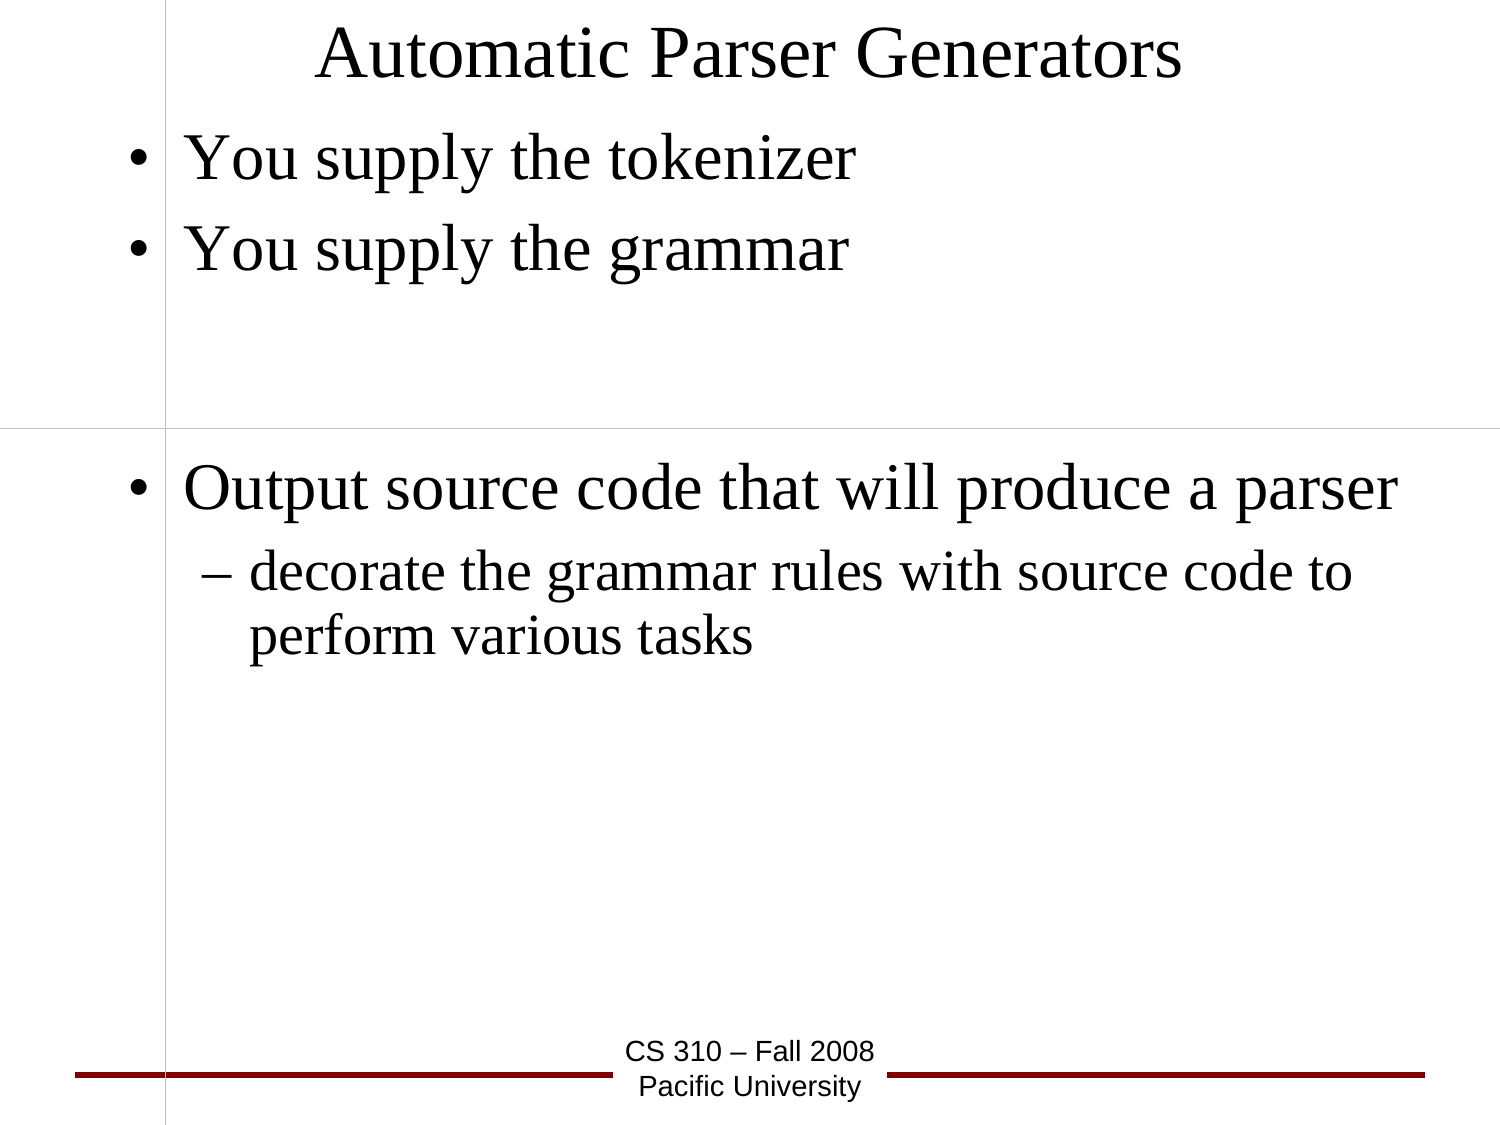

# Automatic Parser Generators
You supply the tokenizer
You supply the grammar
Output source code that will produce a parser
decorate the grammar rules with source code to perform various tasks